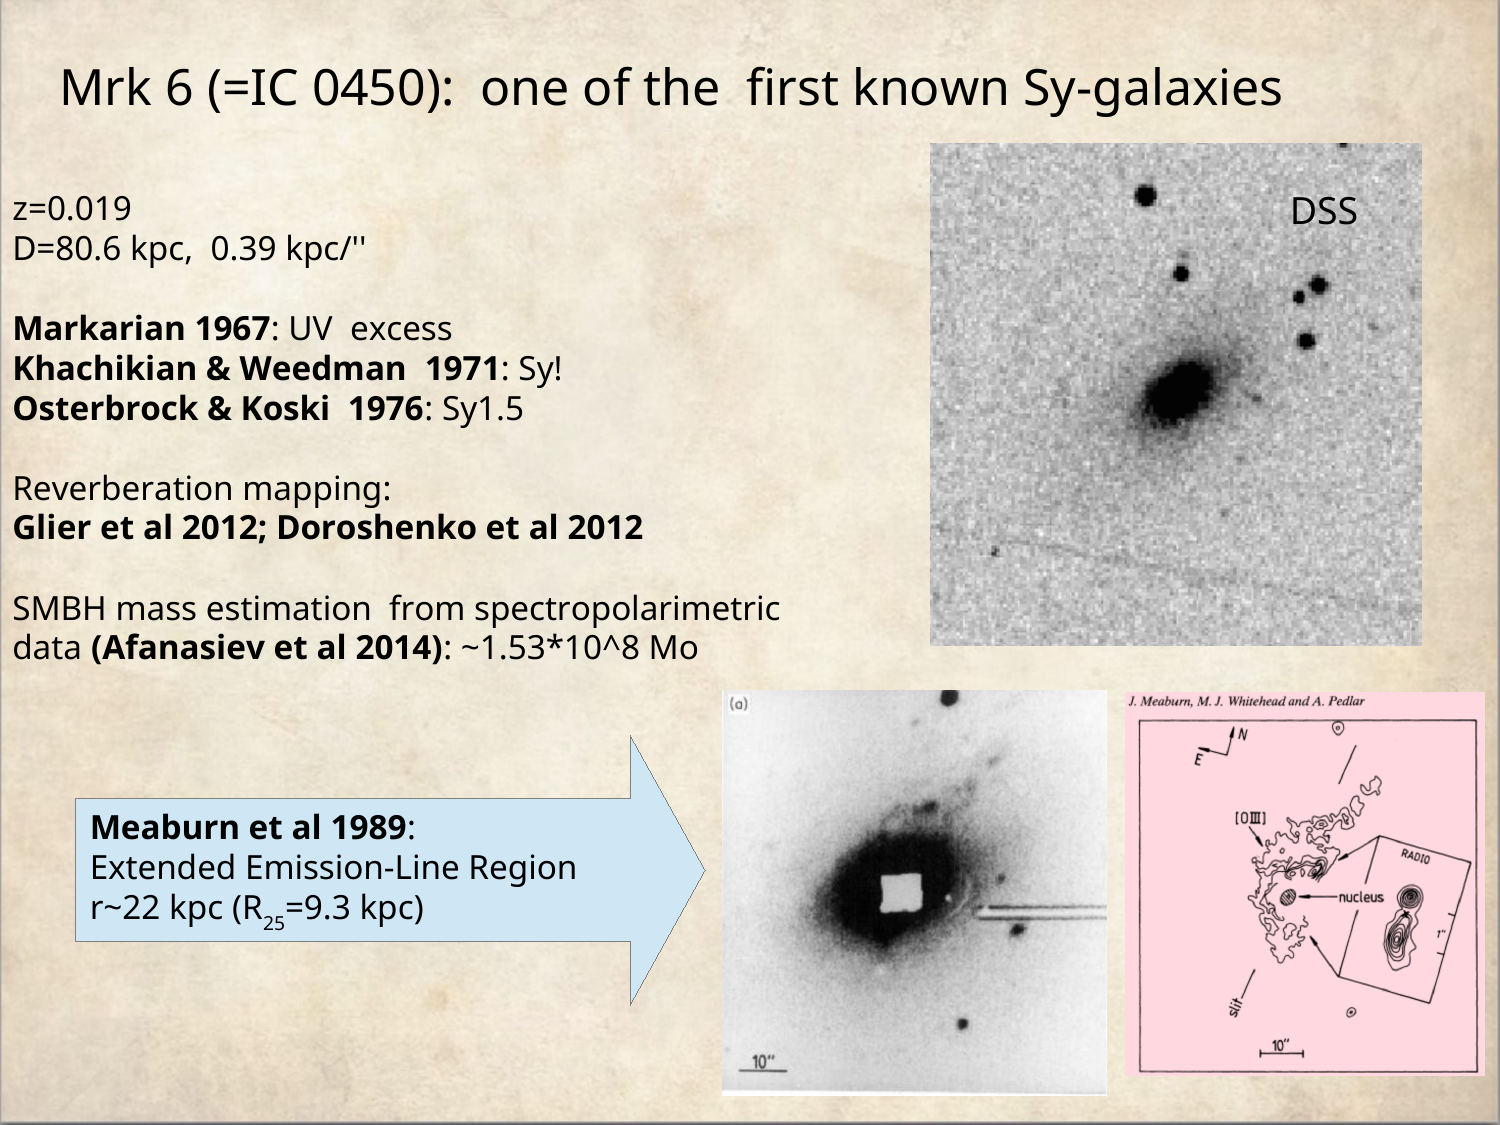

# Mrk 6 (=IC 0450): one of the first known Sy-galaxies
z=0.019
D=80.6 kpc, 0.39 kpc/''
Markarian 1967: UV excess
Khachikian & Weedman 1971: Sy!
Osterbrock & Koski 1976: Sy1.5
Reverberation mapping:
Glier et al 2012; Doroshenko et al 2012
SMBH mass estimation from spectropolarimetric
data (Afanasiev et al 2014): ~1.53*10^8 Mo
DSS
Meaburn et al 1989:
Extended Emission-Line Region
r~22 kpc (R25=9.3 kpc)